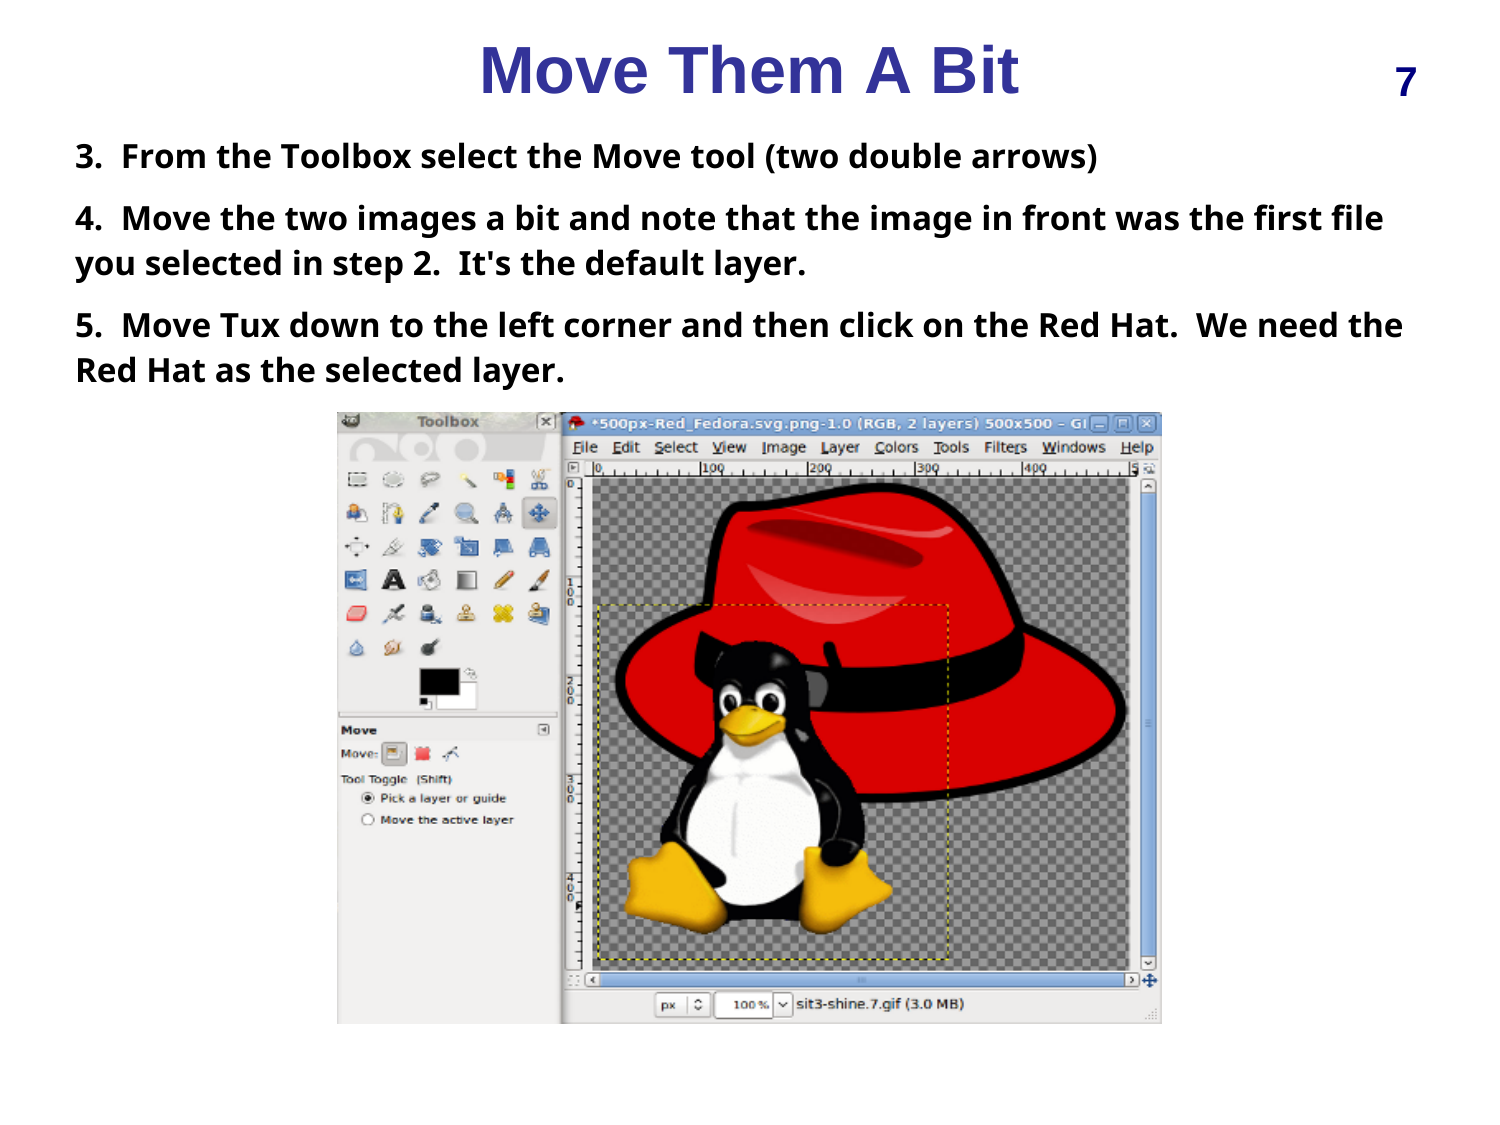

# Move Them A Bit
7
3. From the Toolbox select the Move tool (two double arrows)
4. Move the two images a bit and note that the image in front was the first file you selected in step 2. It's the default layer.
5. Move Tux down to the left corner and then click on the Red Hat. We need the Red Hat as the selected layer.